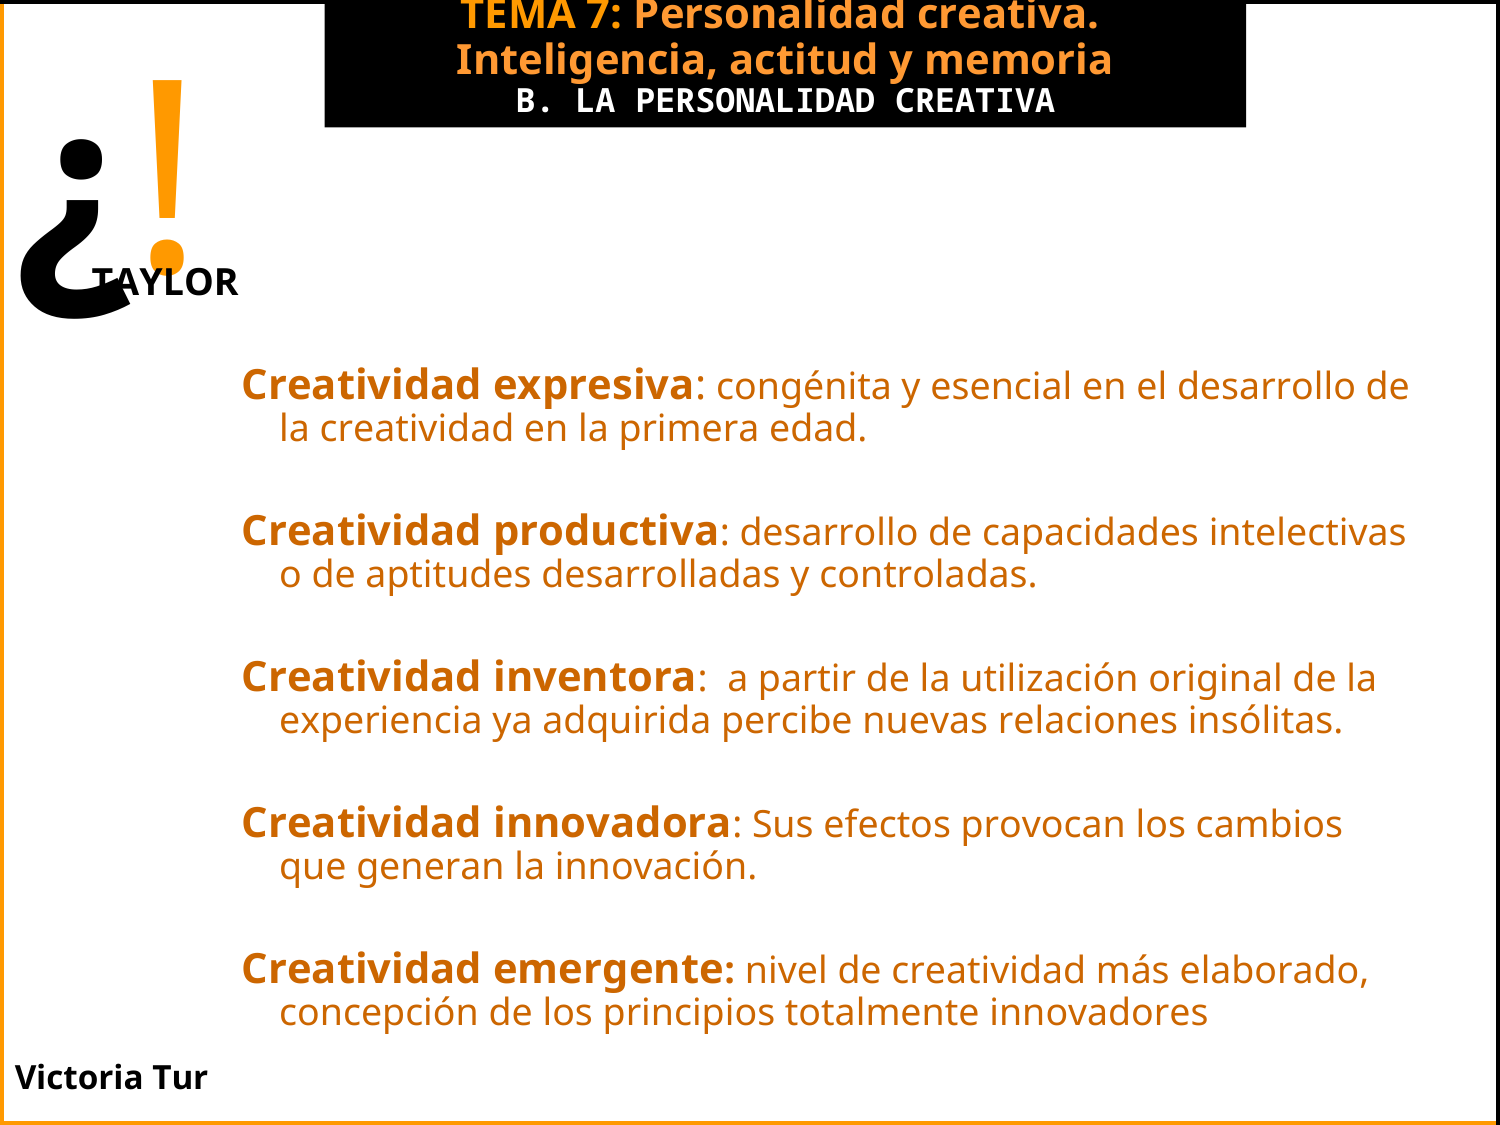

#
TAYLOR
Creatividad expresiva: congénita y esencial en el desarrollo de la creatividad en la primera edad.
Creatividad productiva: desarrollo de capacidades intelectivas o de aptitudes desarrolladas y controladas.
Creatividad inventora: a partir de la utilización original de la experiencia ya adquirida percibe nuevas relaciones insólitas.
Creatividad innovadora: Sus efectos provocan los cambios que generan la innovación.
Creatividad emergente: nivel de creatividad más elaborado, concepción de los principios totalmente innovadores